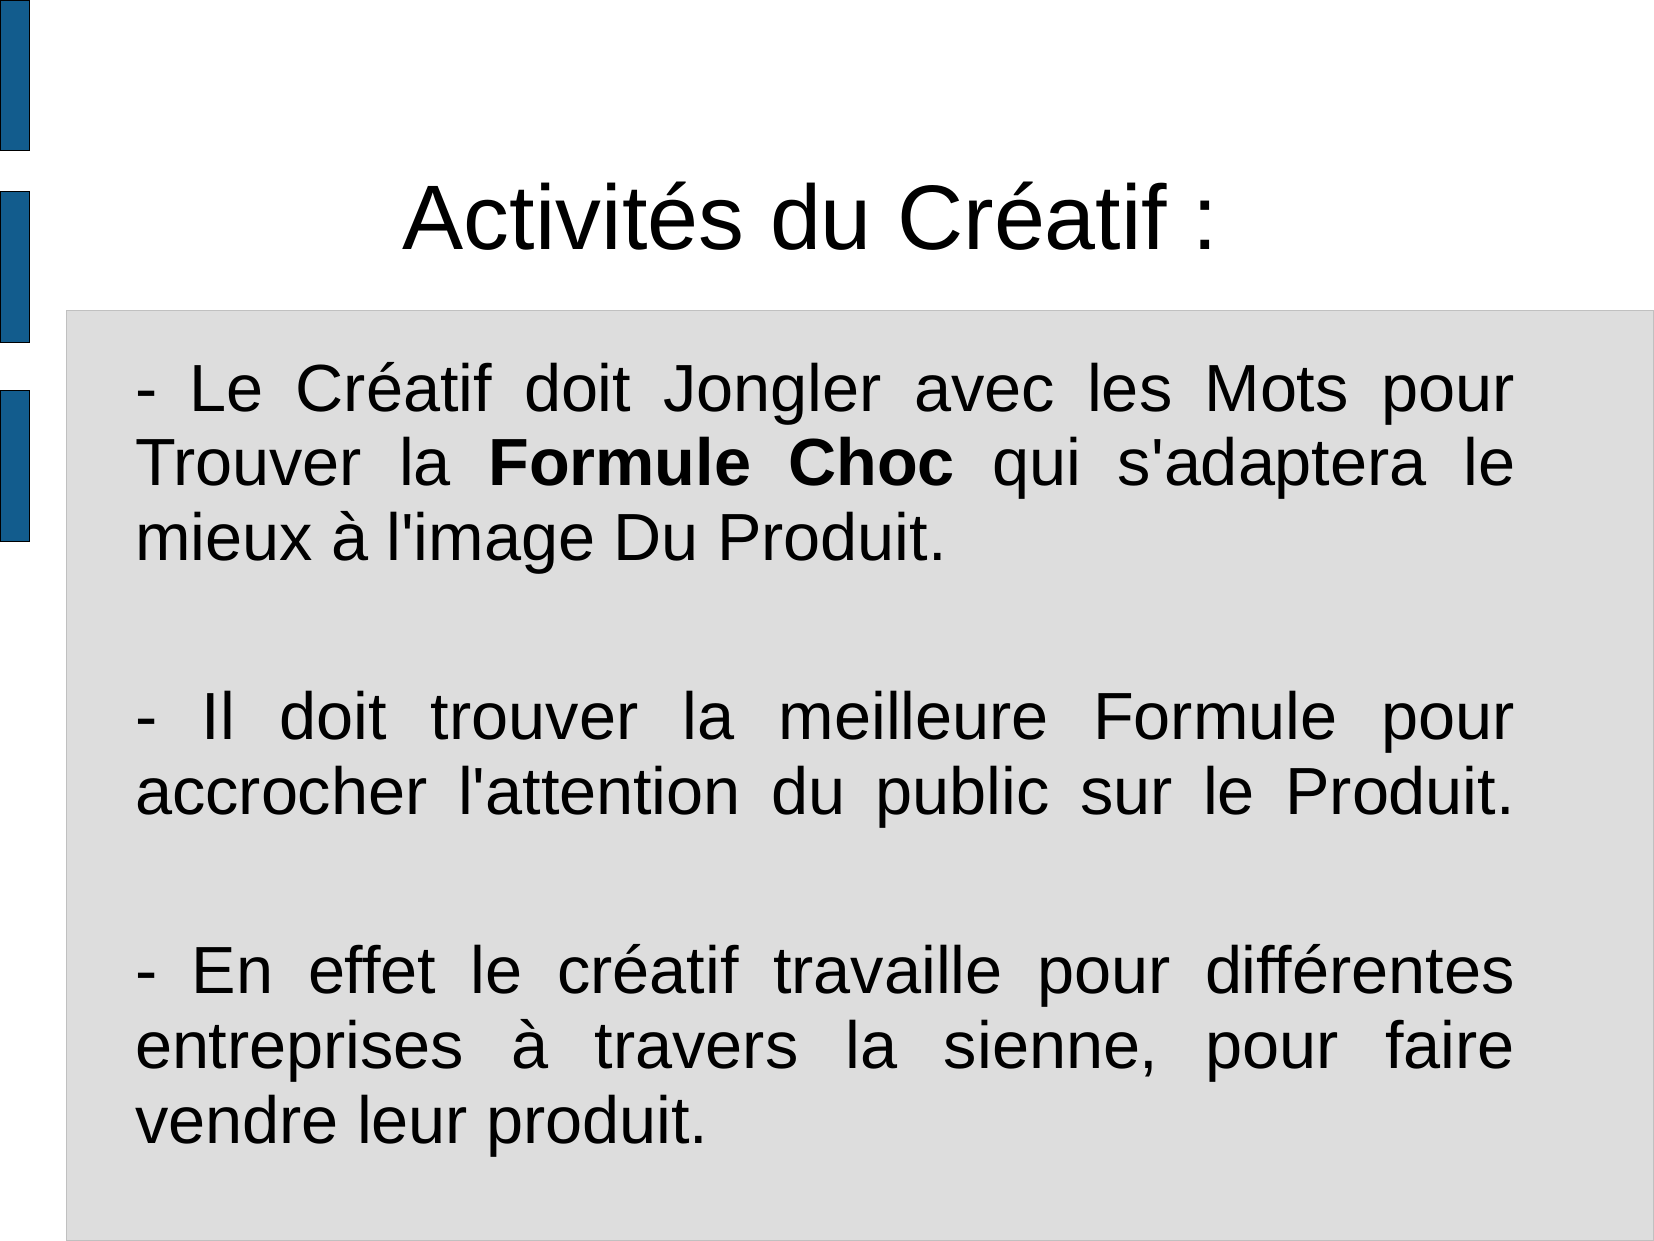

# Activités du Créatif :
- Le Créatif doit Jongler avec les Mots pour Trouver la Formule Choc qui s'adaptera le mieux à l'image Du Produit.
- Il doit trouver la meilleure Formule pour accrocher l'attention du public sur le Produit.
- En effet le créatif travaille pour différentes entreprises à travers la sienne, pour faire vendre leur produit.